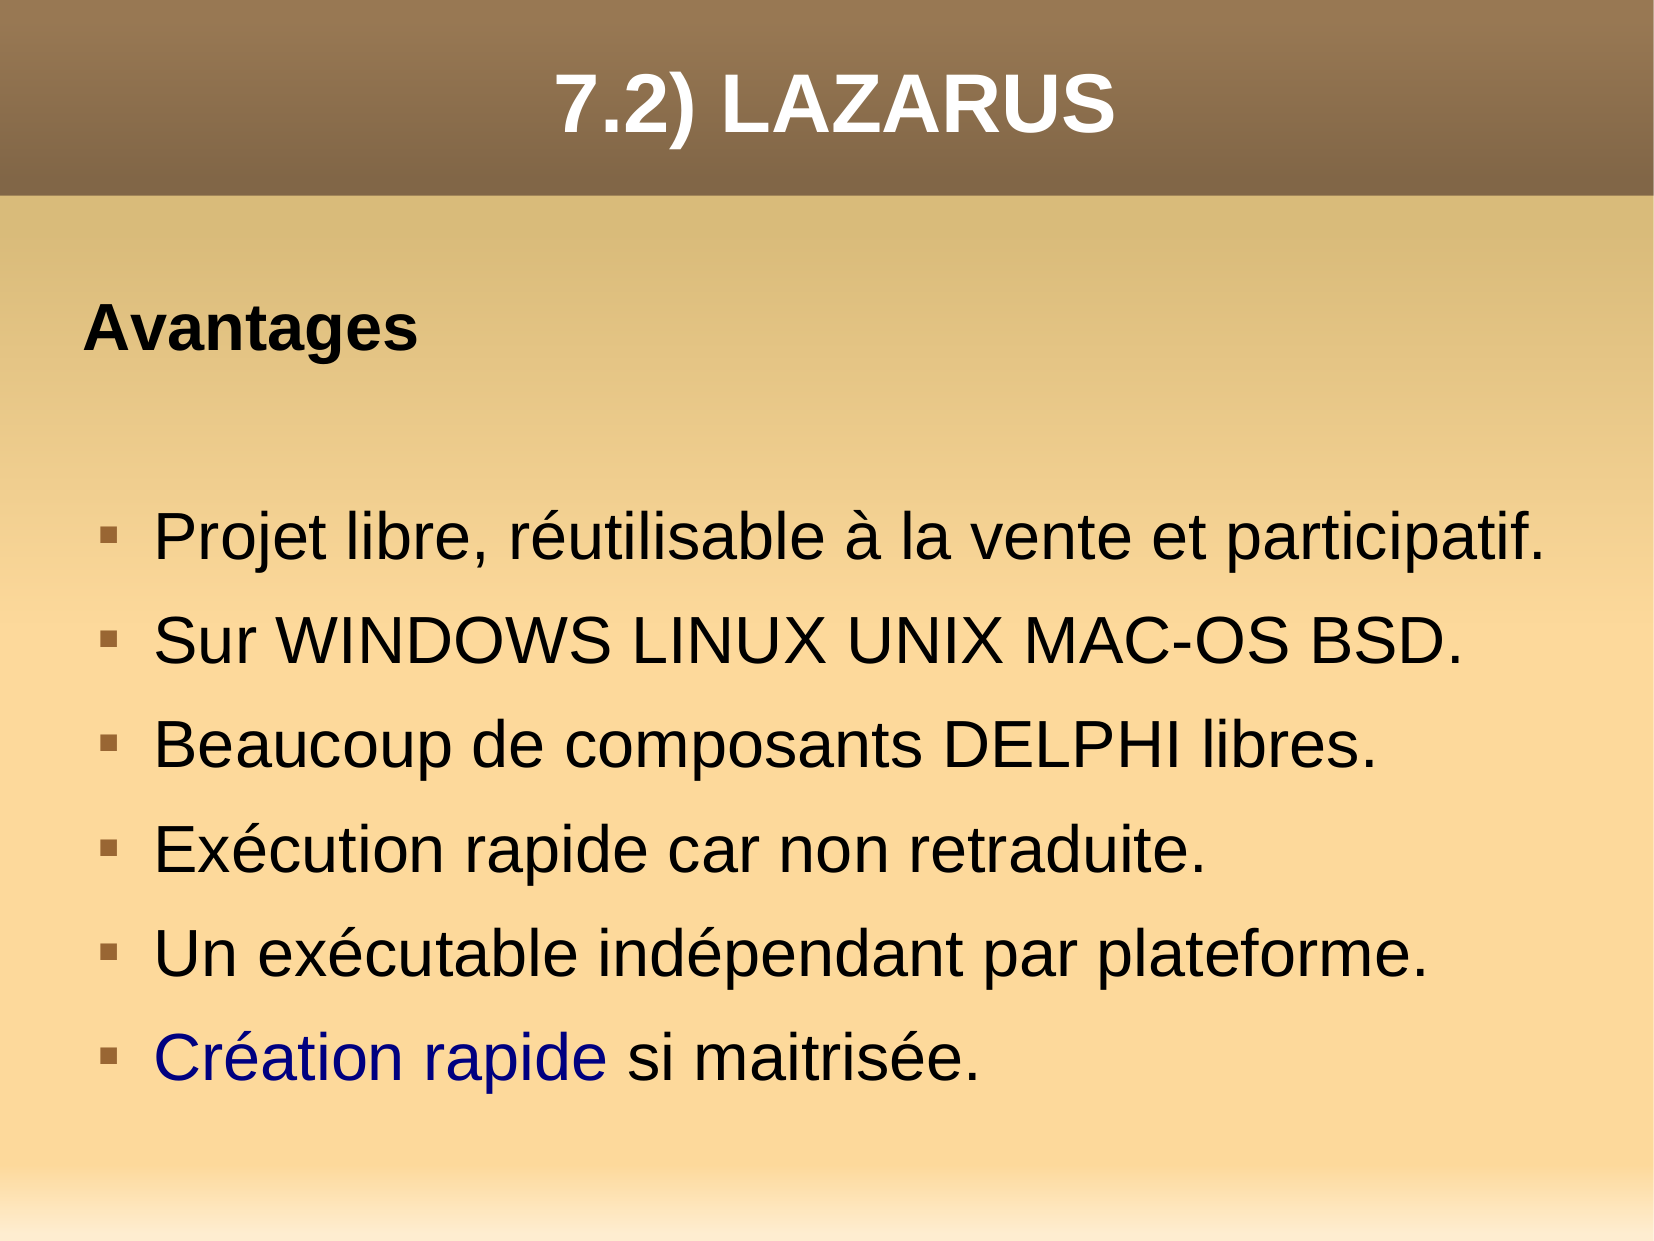

# 7.2) LAZARUS
Avantages
Projet libre, réutilisable à la vente et participatif.
Sur WINDOWS LINUX UNIX MAC-OS BSD.
Beaucoup de composants DELPHI libres.
Exécution rapide car non retraduite.
Un exécutable indépendant par plateforme.
Création rapide si maitrisée.